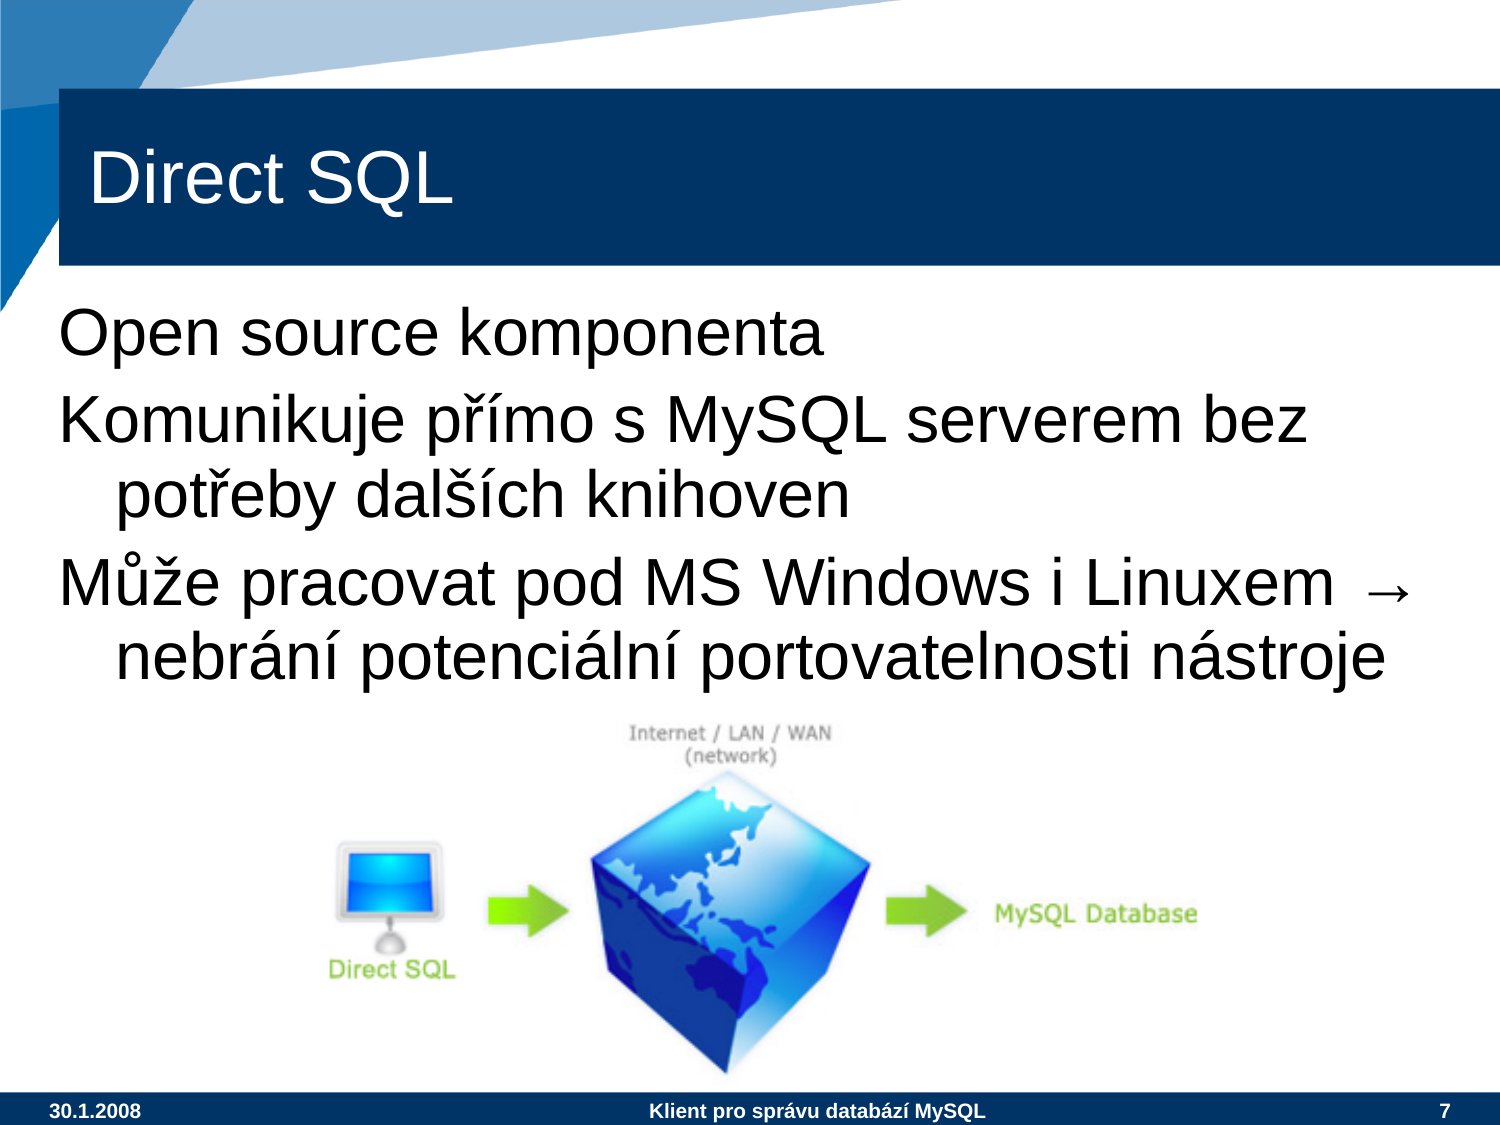

# Direct SQL
Open source komponenta
Komunikuje přímo s MySQL serverem bez potřeby dalších knihoven
Může pracovat pod MS Windows i Linuxem → nebrání potenciální portovatelnosti nástroje